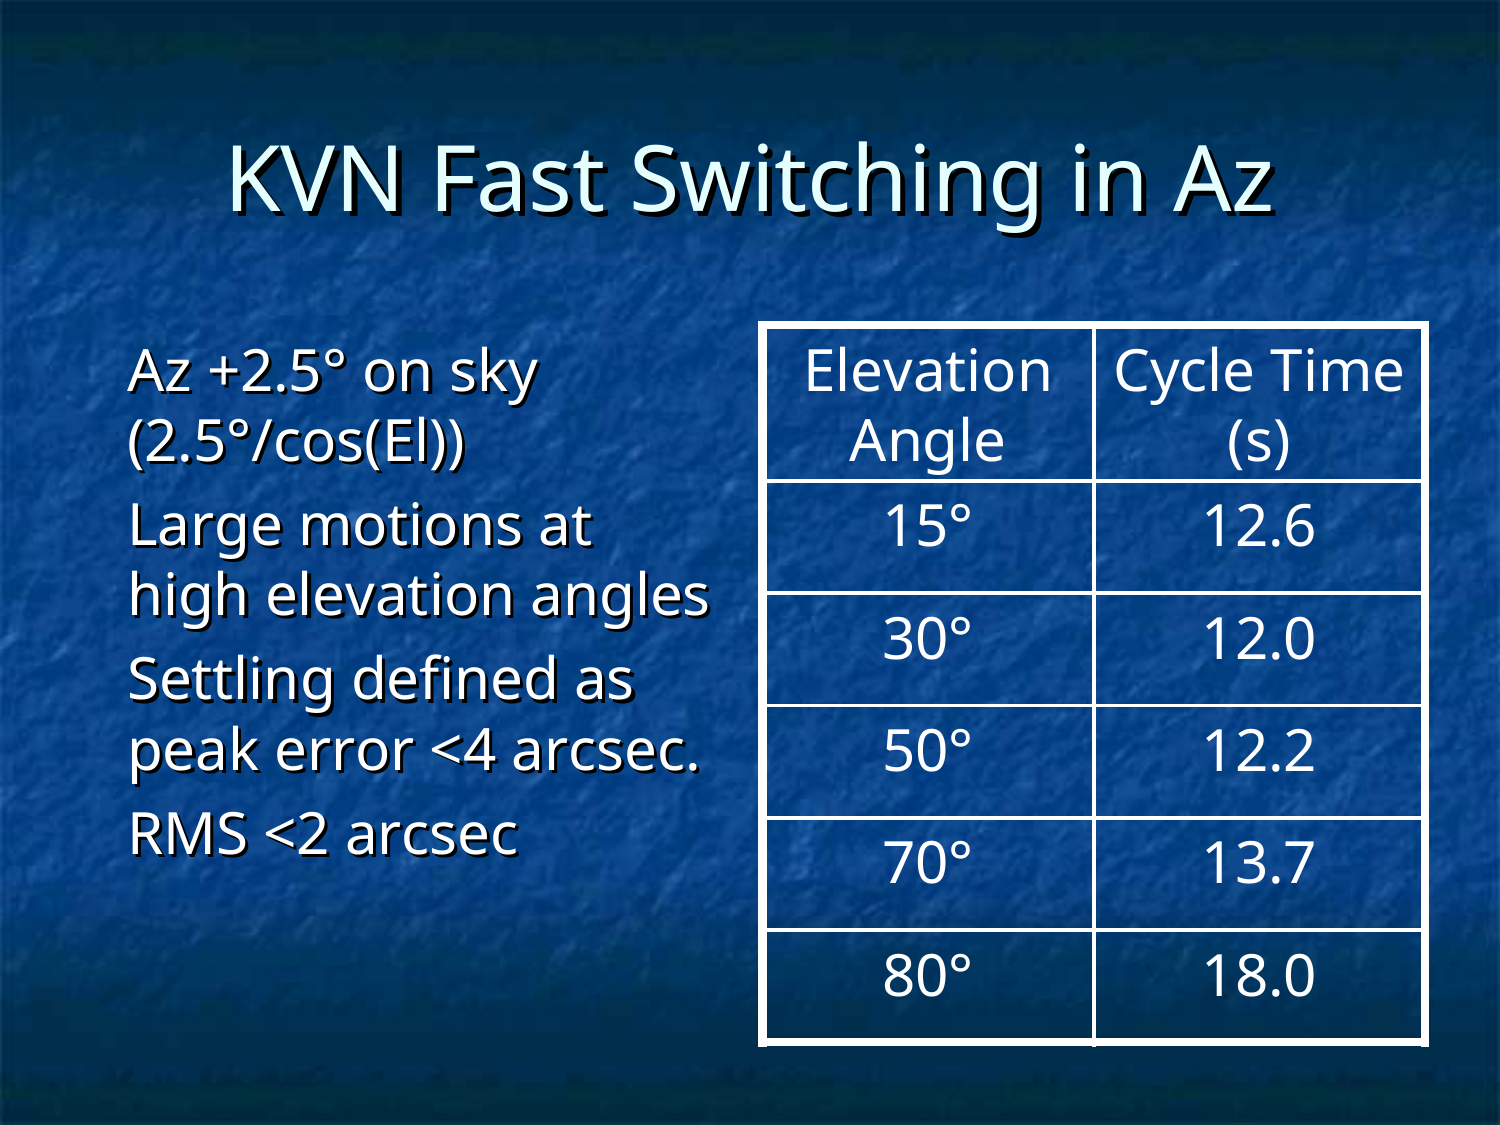

# KVN Fast Switching in Az
Az +2.5° on sky (2.5°/cos(El))
Large motions at high elevation angles
Settling defined as peak error <4 arcsec.
RMS <2 arcsec
| Elevation Angle | Cycle Time (s) |
| --- | --- |
| 15° | 12.6 |
| 30° | 12.0 |
| 50° | 12.2 |
| 70° | 13.7 |
| 80° | 18.0 |